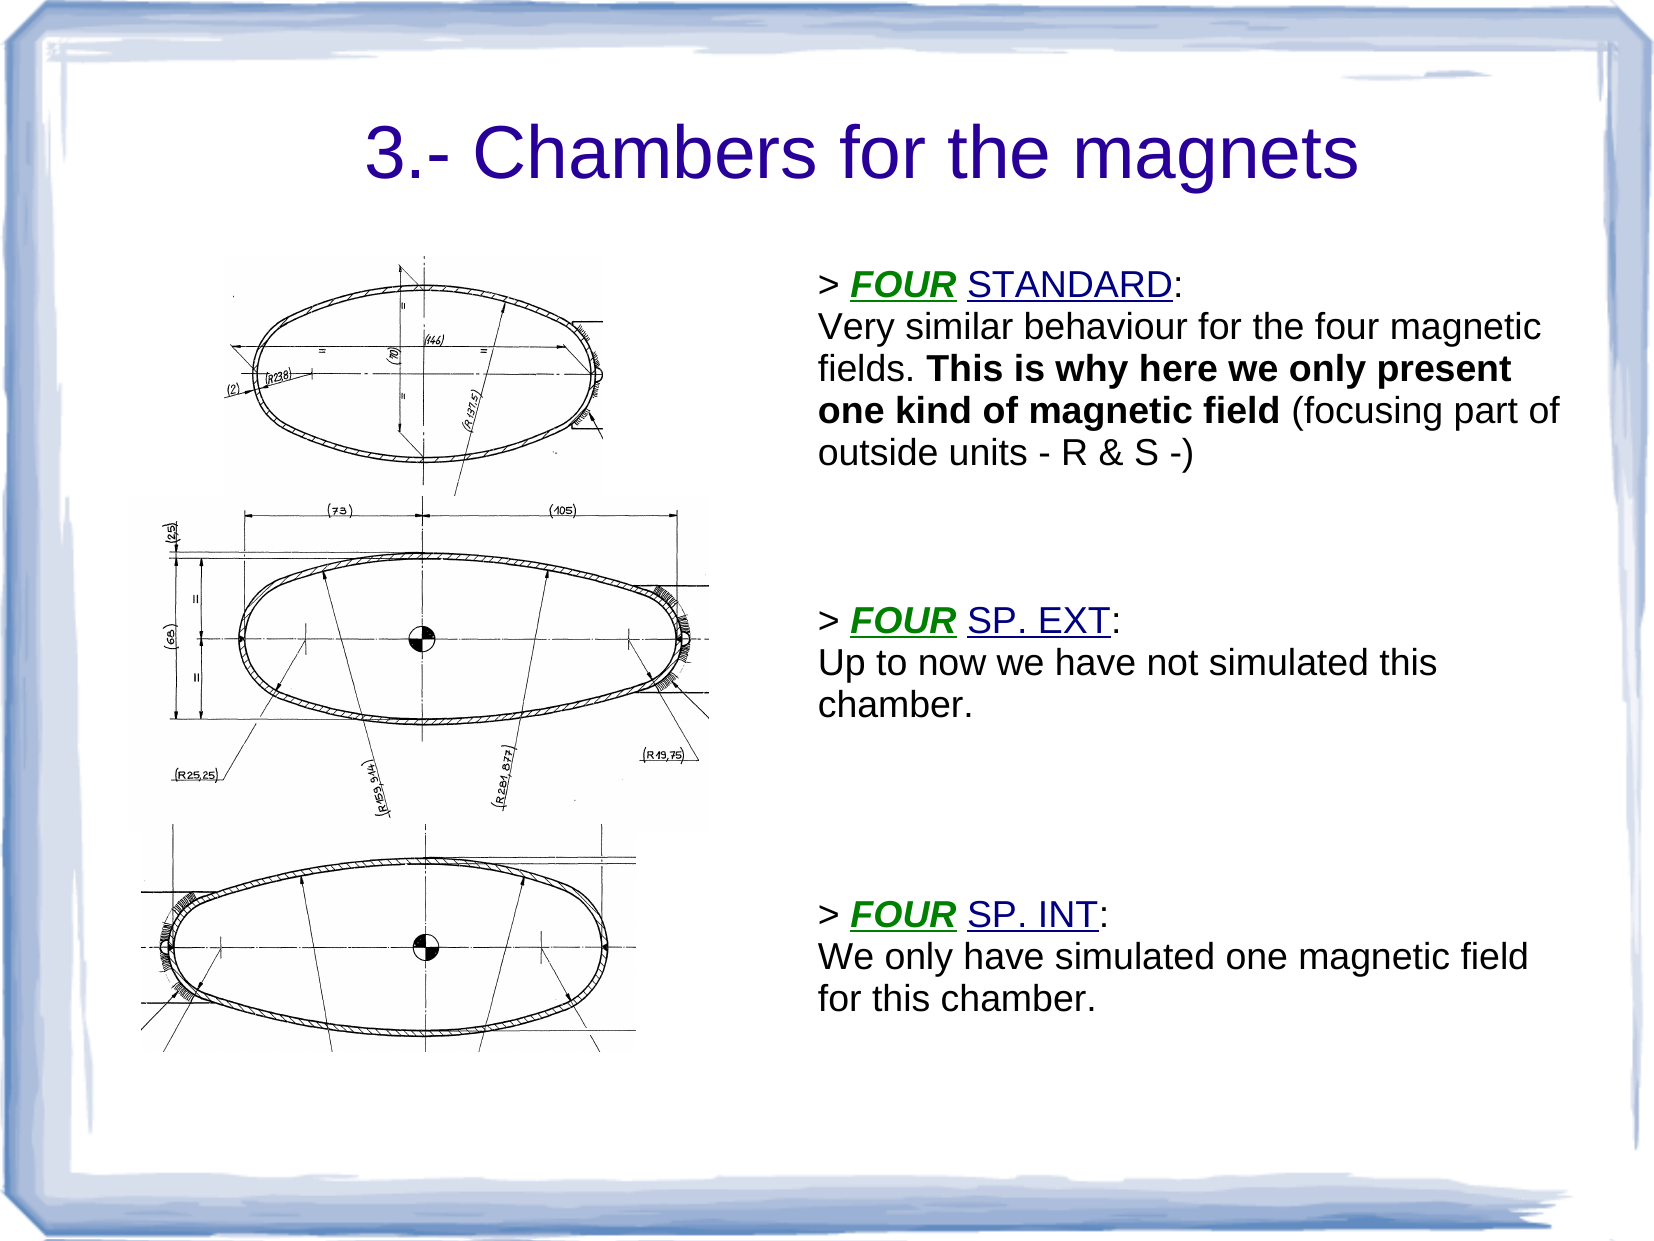

# 3.- Chambers for the magnets
> FOUR STANDARD:
Very similar behaviour for the four magnetic fields. This is why here we only present one kind of magnetic field (focusing part of outside units - R & S -)
> FOUR SP. EXT:
Up to now we have not simulated this chamber.
> FOUR SP. INT:
We only have simulated one magnetic field for this chamber.